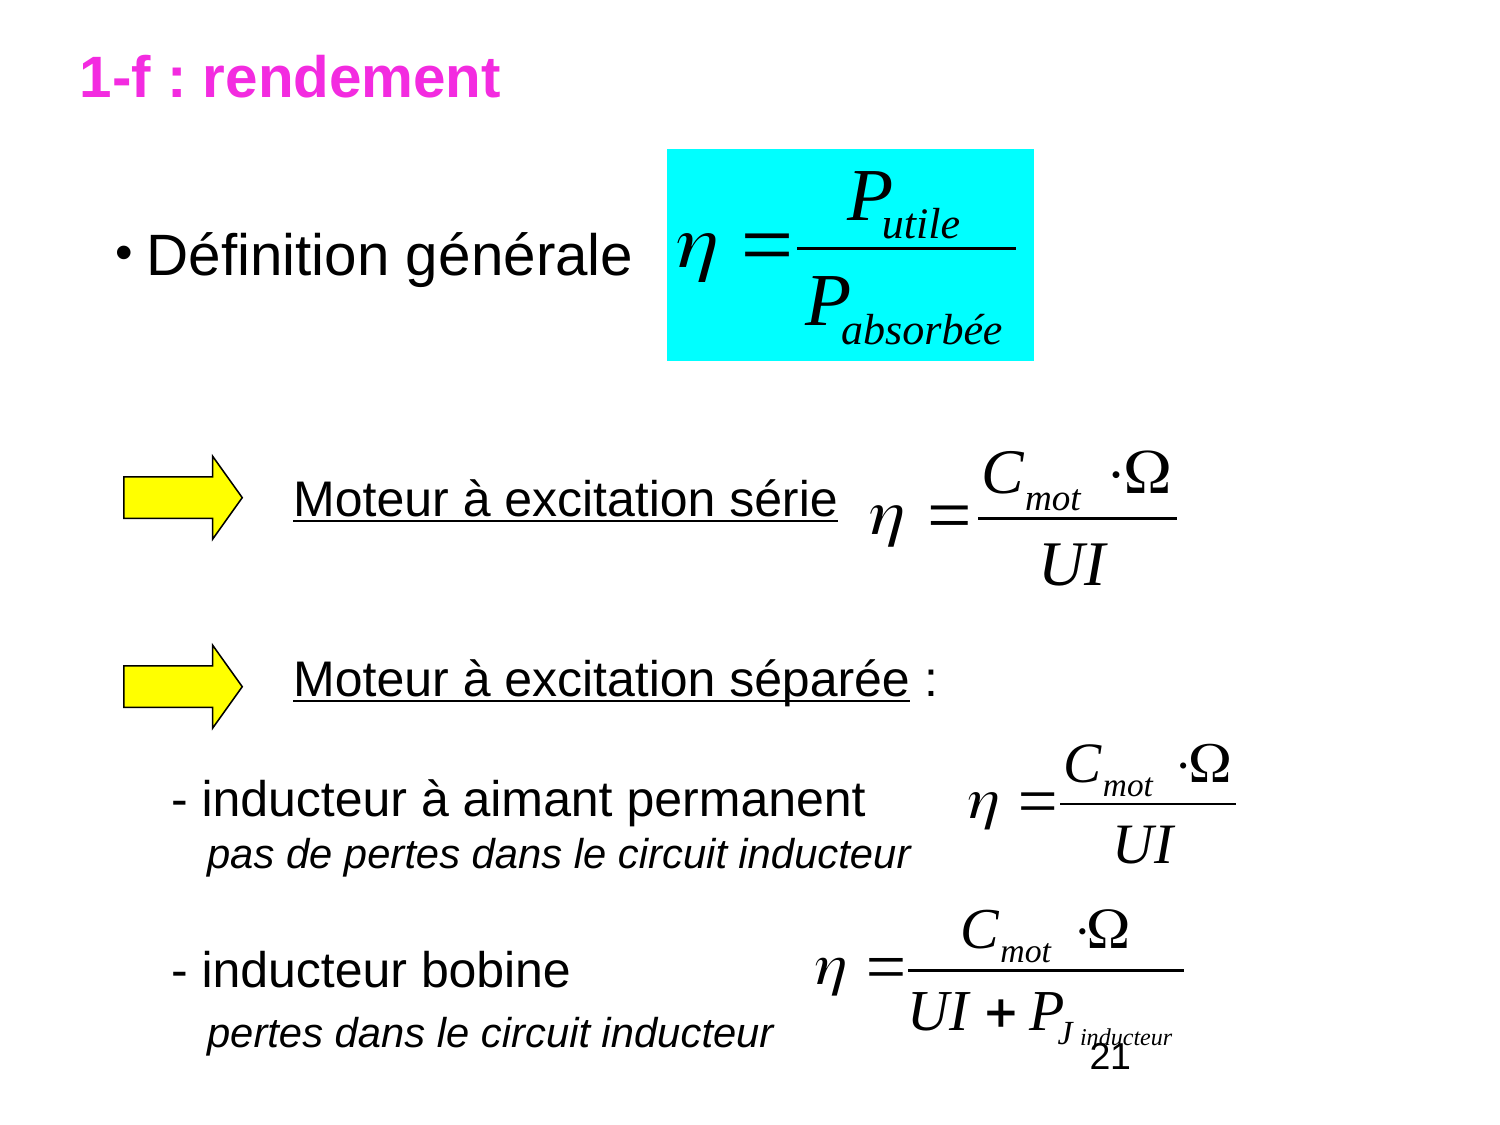

1-f : rendement
 Définition générale
	 Moteur à excitation série
	 Moteur à excitation séparée :
 - inducteur à aimant permanent
 pas de pertes dans le circuit inducteur
 - inducteur bobine
 pertes dans le circuit inducteur
21